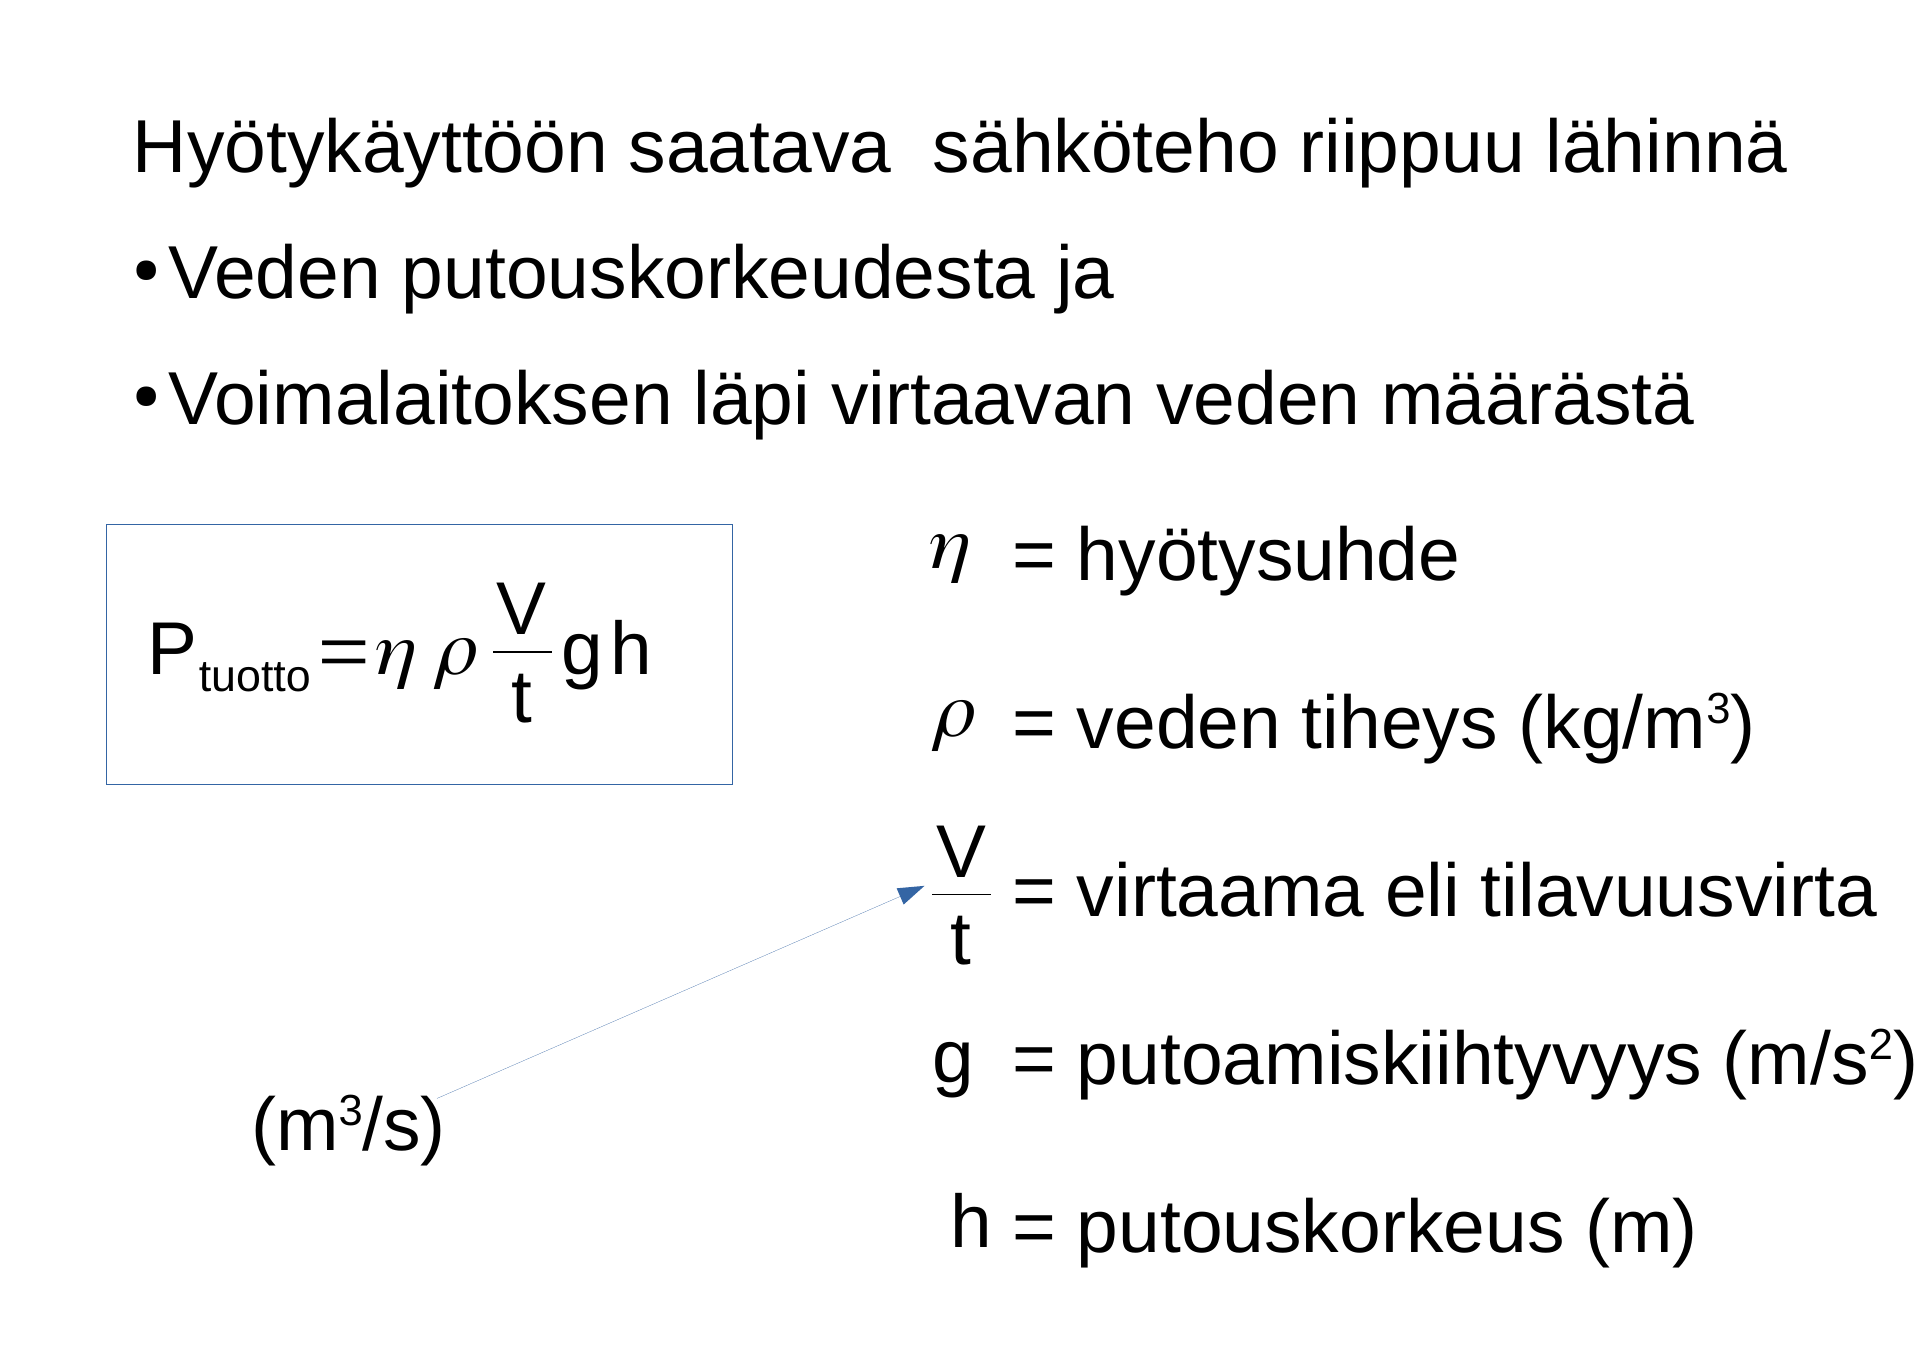

Hyötykäyttöön saatava sähköteho riippuu lähinnä
Veden putouskorkeudesta ja
Voimalaitoksen läpi virtaavan veden määrästä
= hyötysuhde
= veden tiheys (kg/m3)
= virtaama eli tilavuusvirta
= putoamiskiihtyvyys (m/s2)
= putouskorkeus (m)
(m3/s)